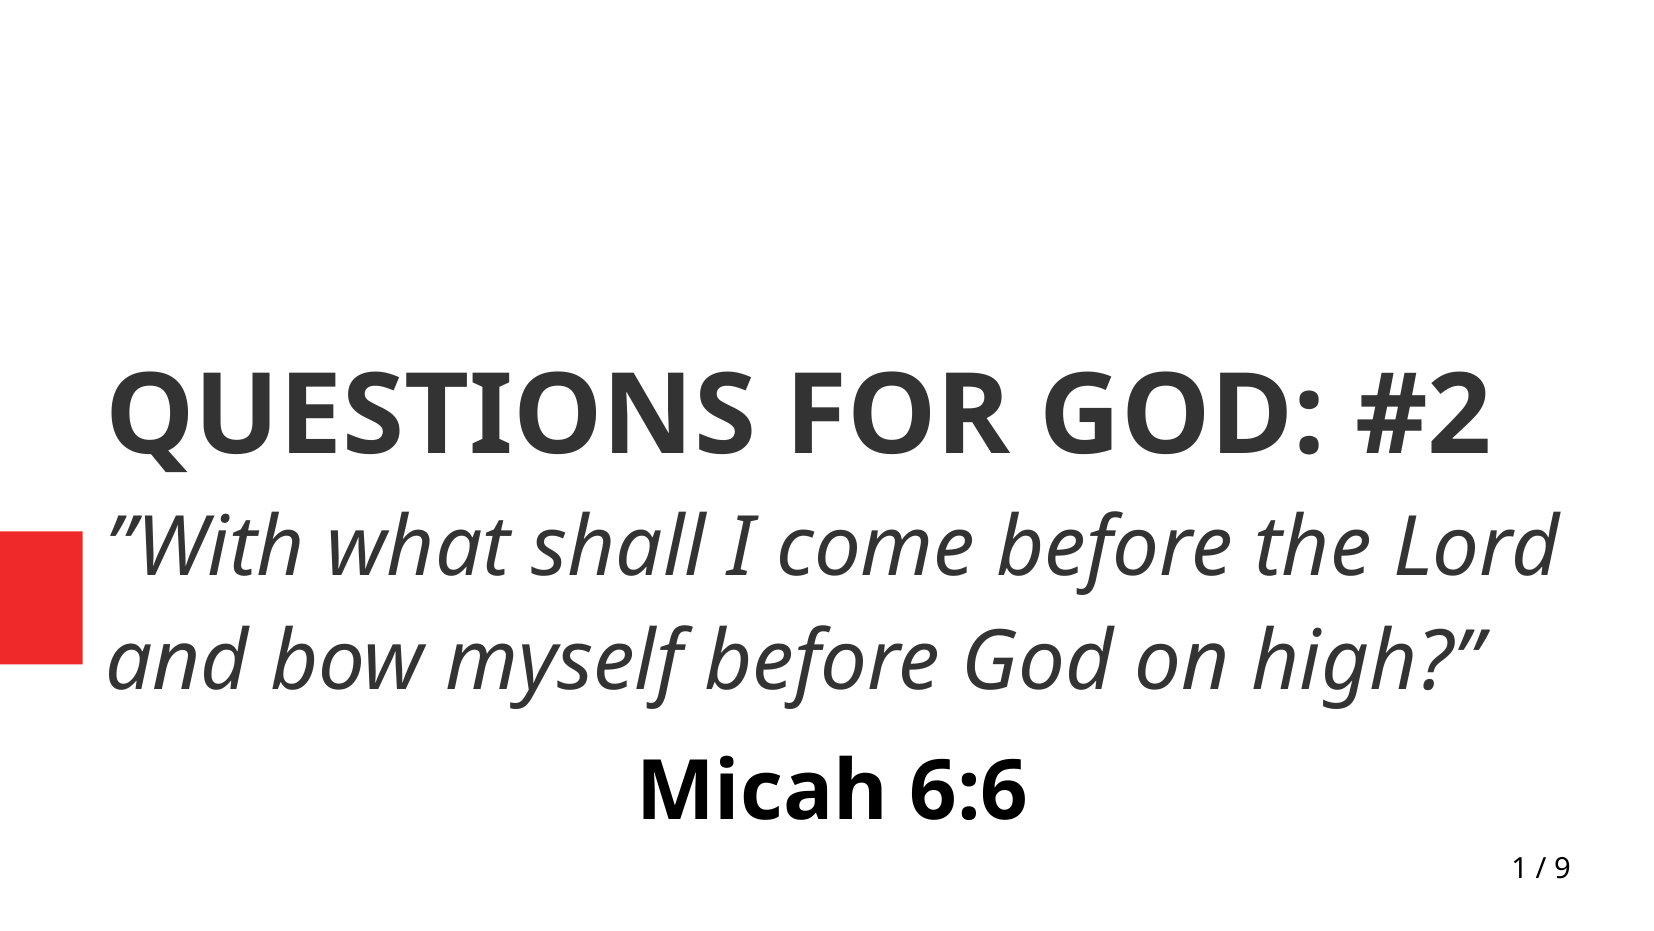

# QUESTIONS FOR GOD: #2 ”With what shall I come before the Lord and bow myself before God on high?”
Micah 6:6
1